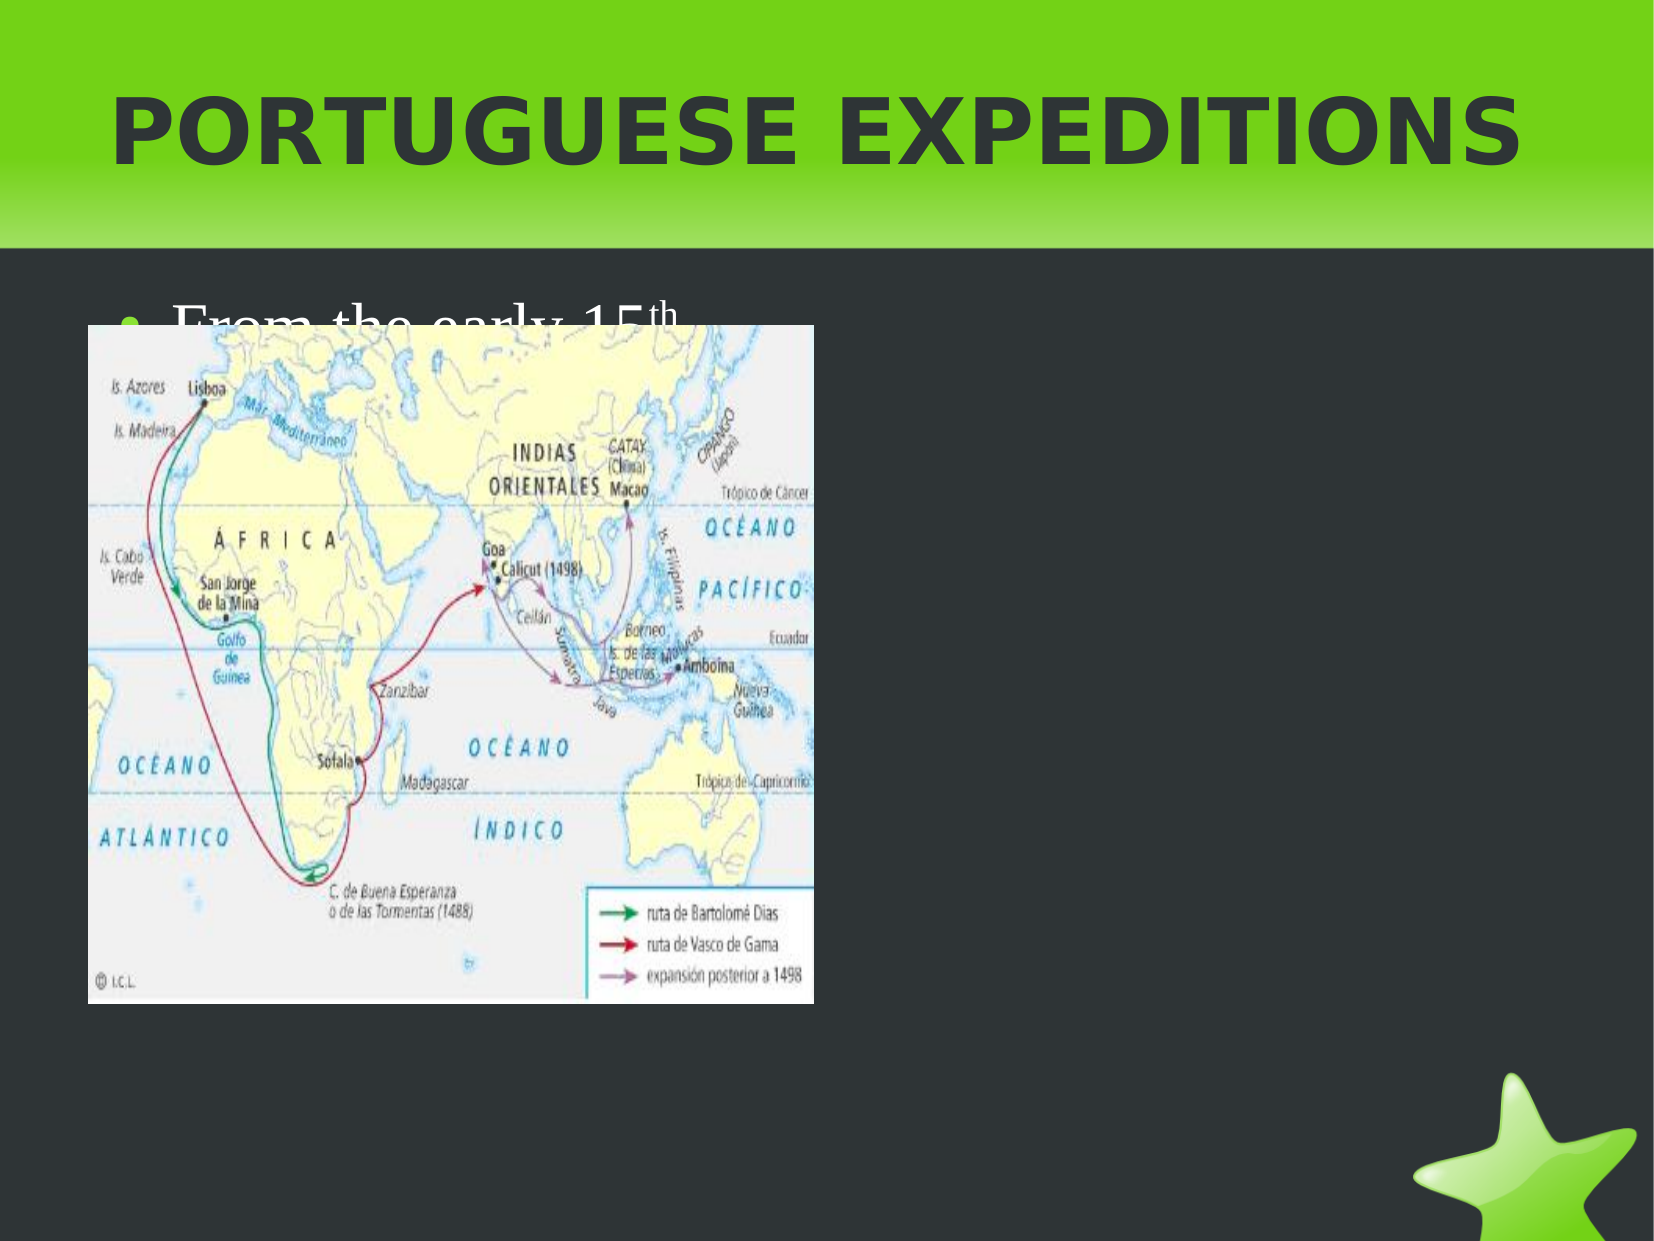

# PORTUGUESE EXPEDITIONS
From the early 15th century,Portugal had been looking for a new sea routes to India around the coast of Africa.
They reached India with Vasco da Gama in 1498.